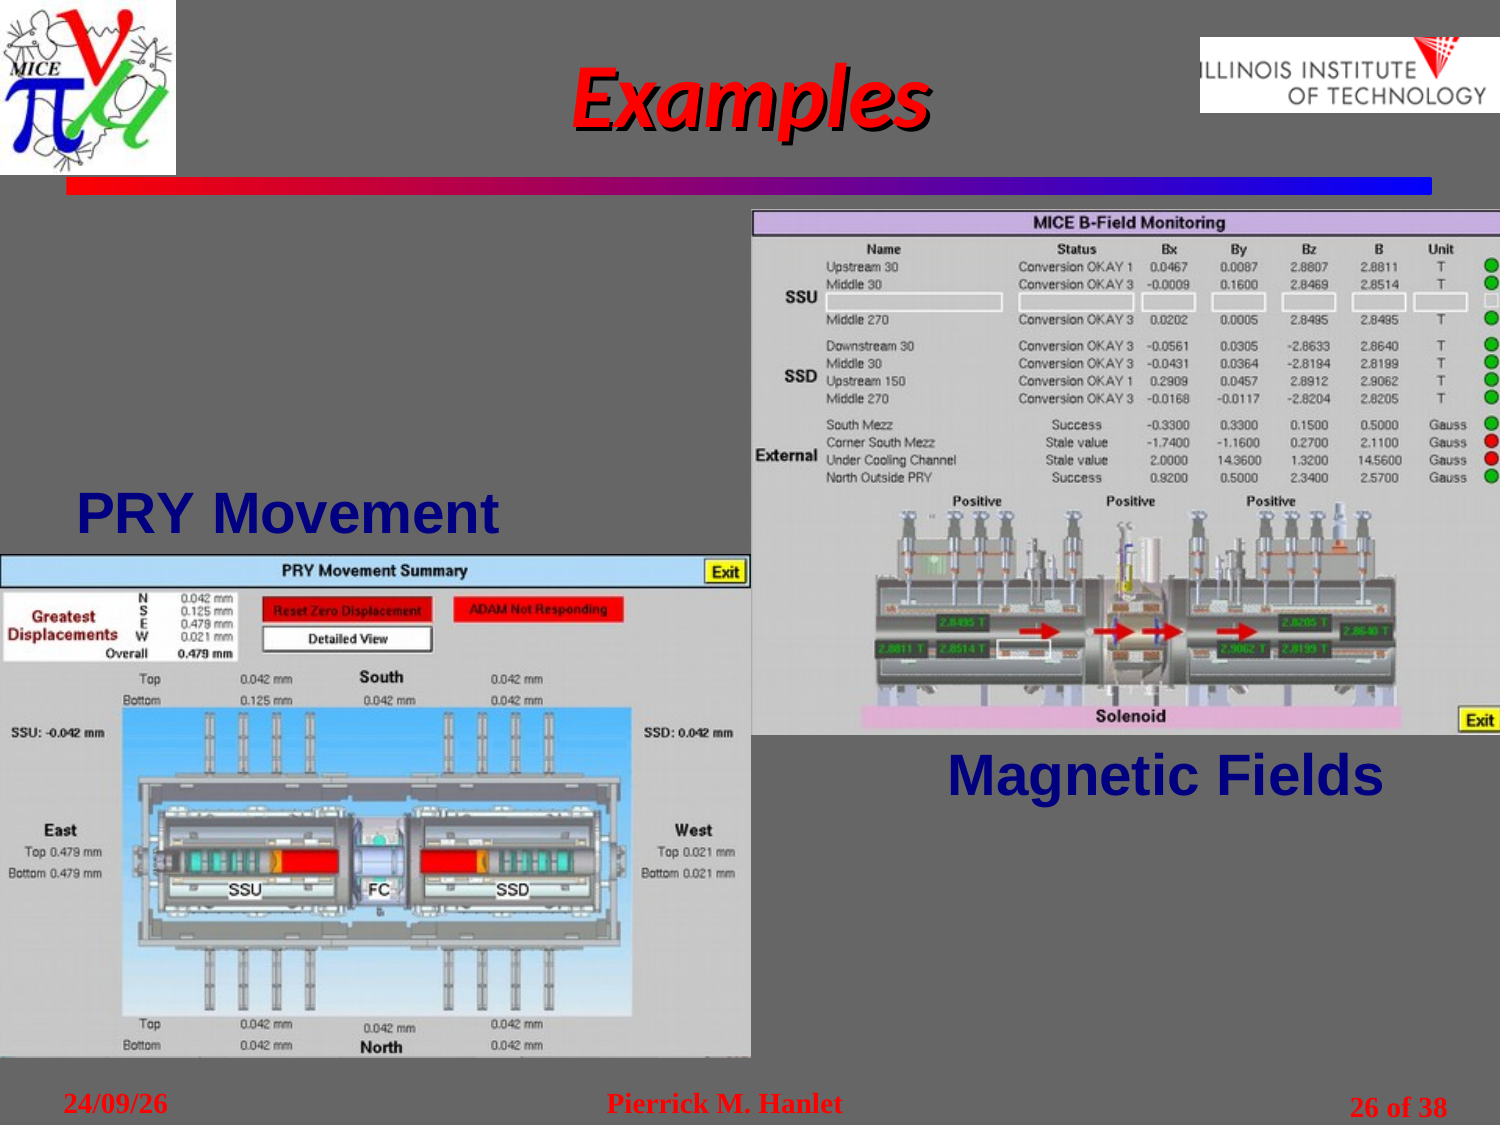

# Examples
PRY Movement
Magnetic Fields
26
Pierrick Hanlet